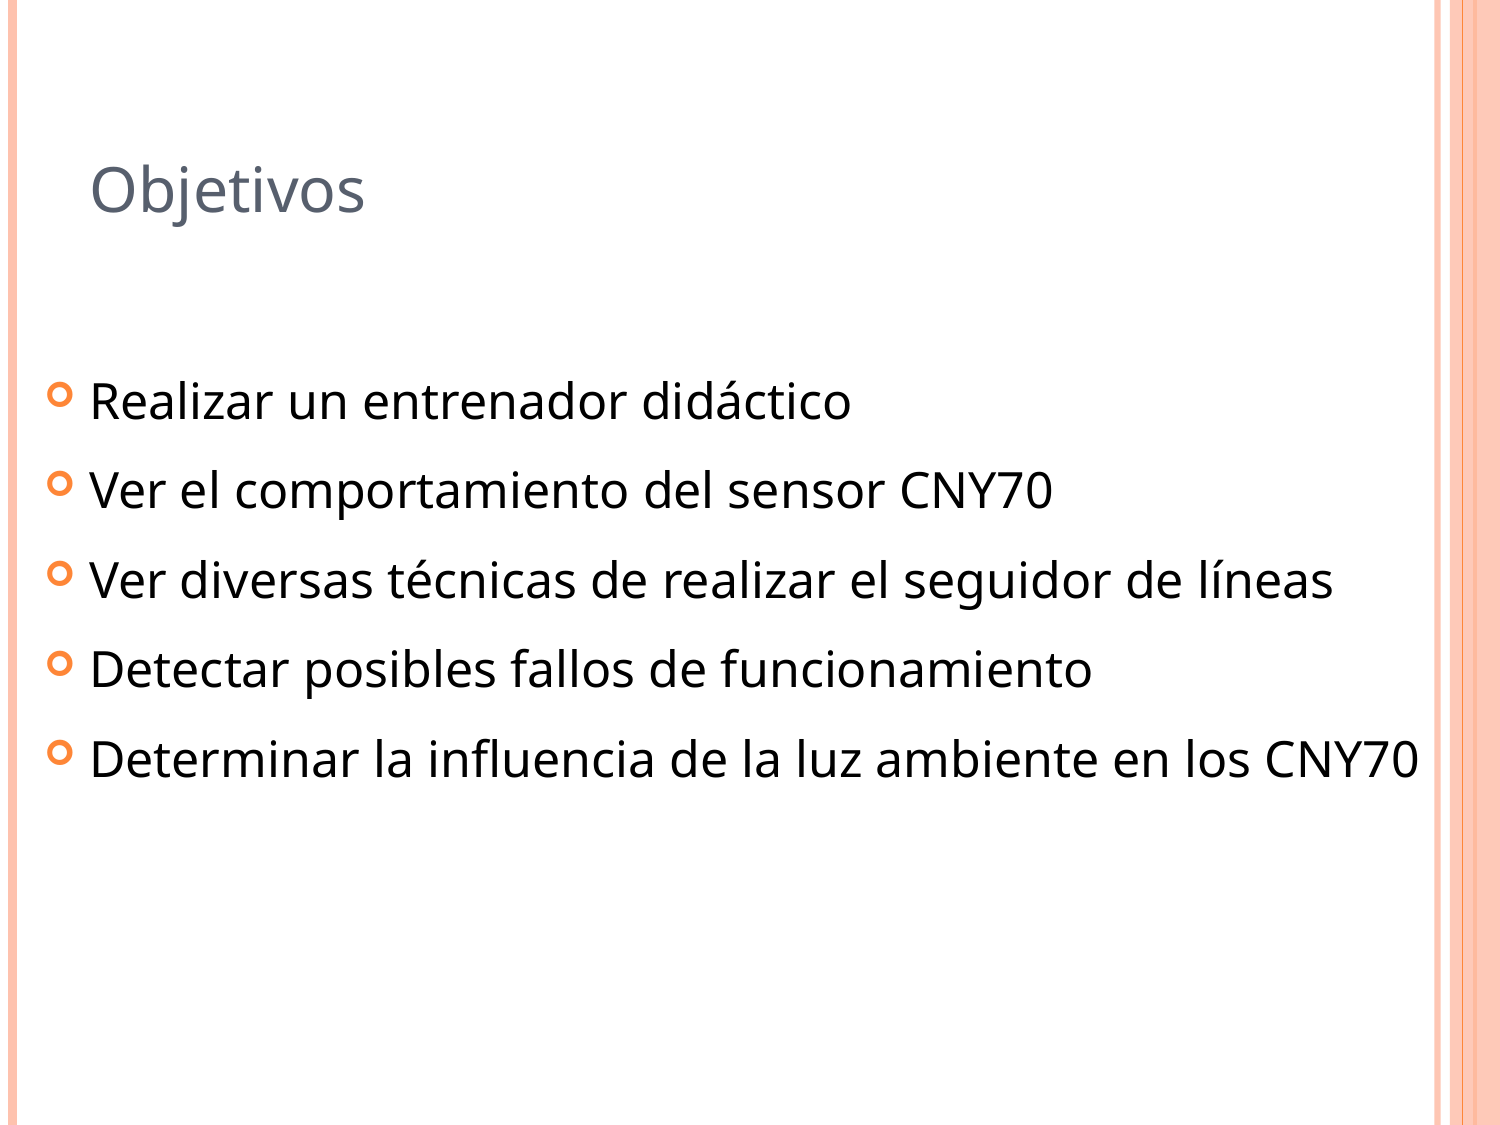

# Objetivos
Realizar un entrenador didáctico
Ver el comportamiento del sensor CNY70
Ver diversas técnicas de realizar el seguidor de líneas
Detectar posibles fallos de funcionamiento
Determinar la influencia de la luz ambiente en los CNY70